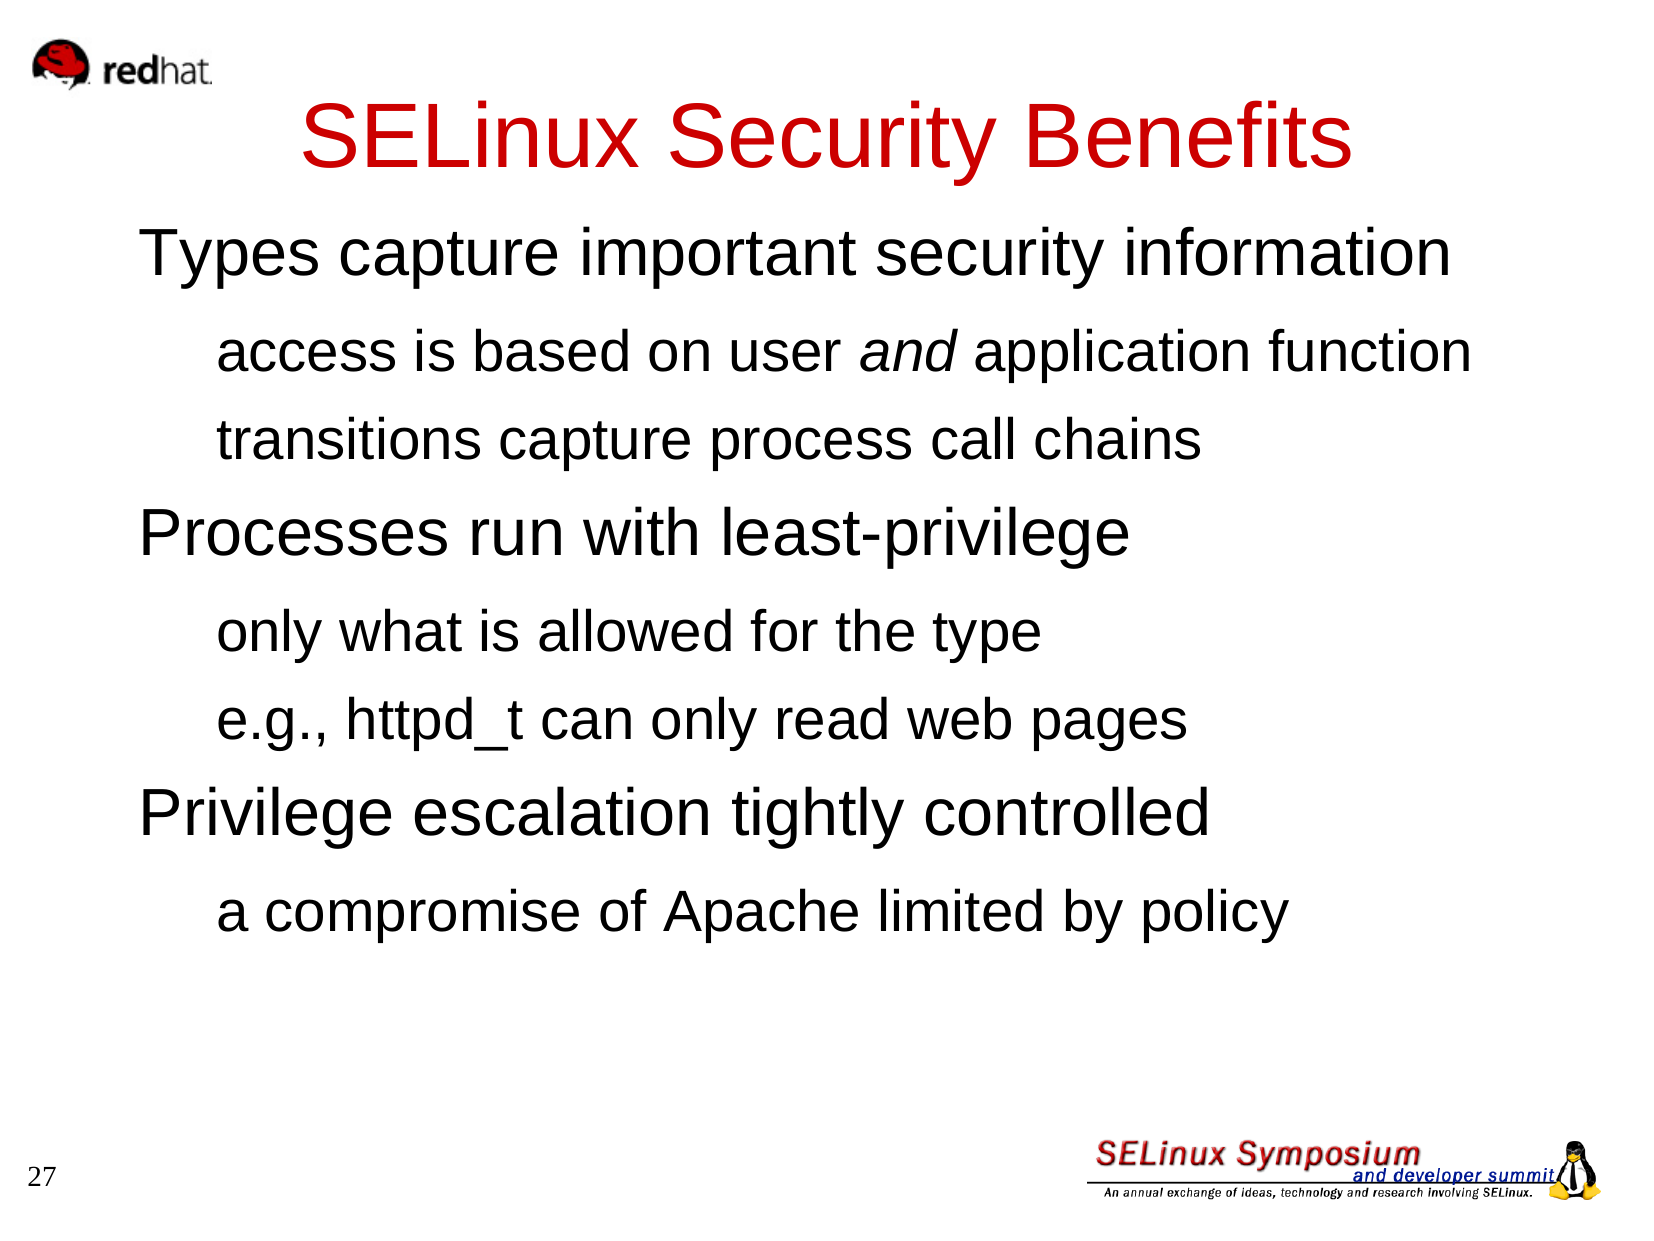

# SELinux Security Benefits
Types capture important security information
access is based on user and application function
transitions capture process call chains
Processes run with least-privilege
only what is allowed for the type
e.g., httpd_t can only read web pages
Privilege escalation tightly controlled
a compromise of Apache limited by policy